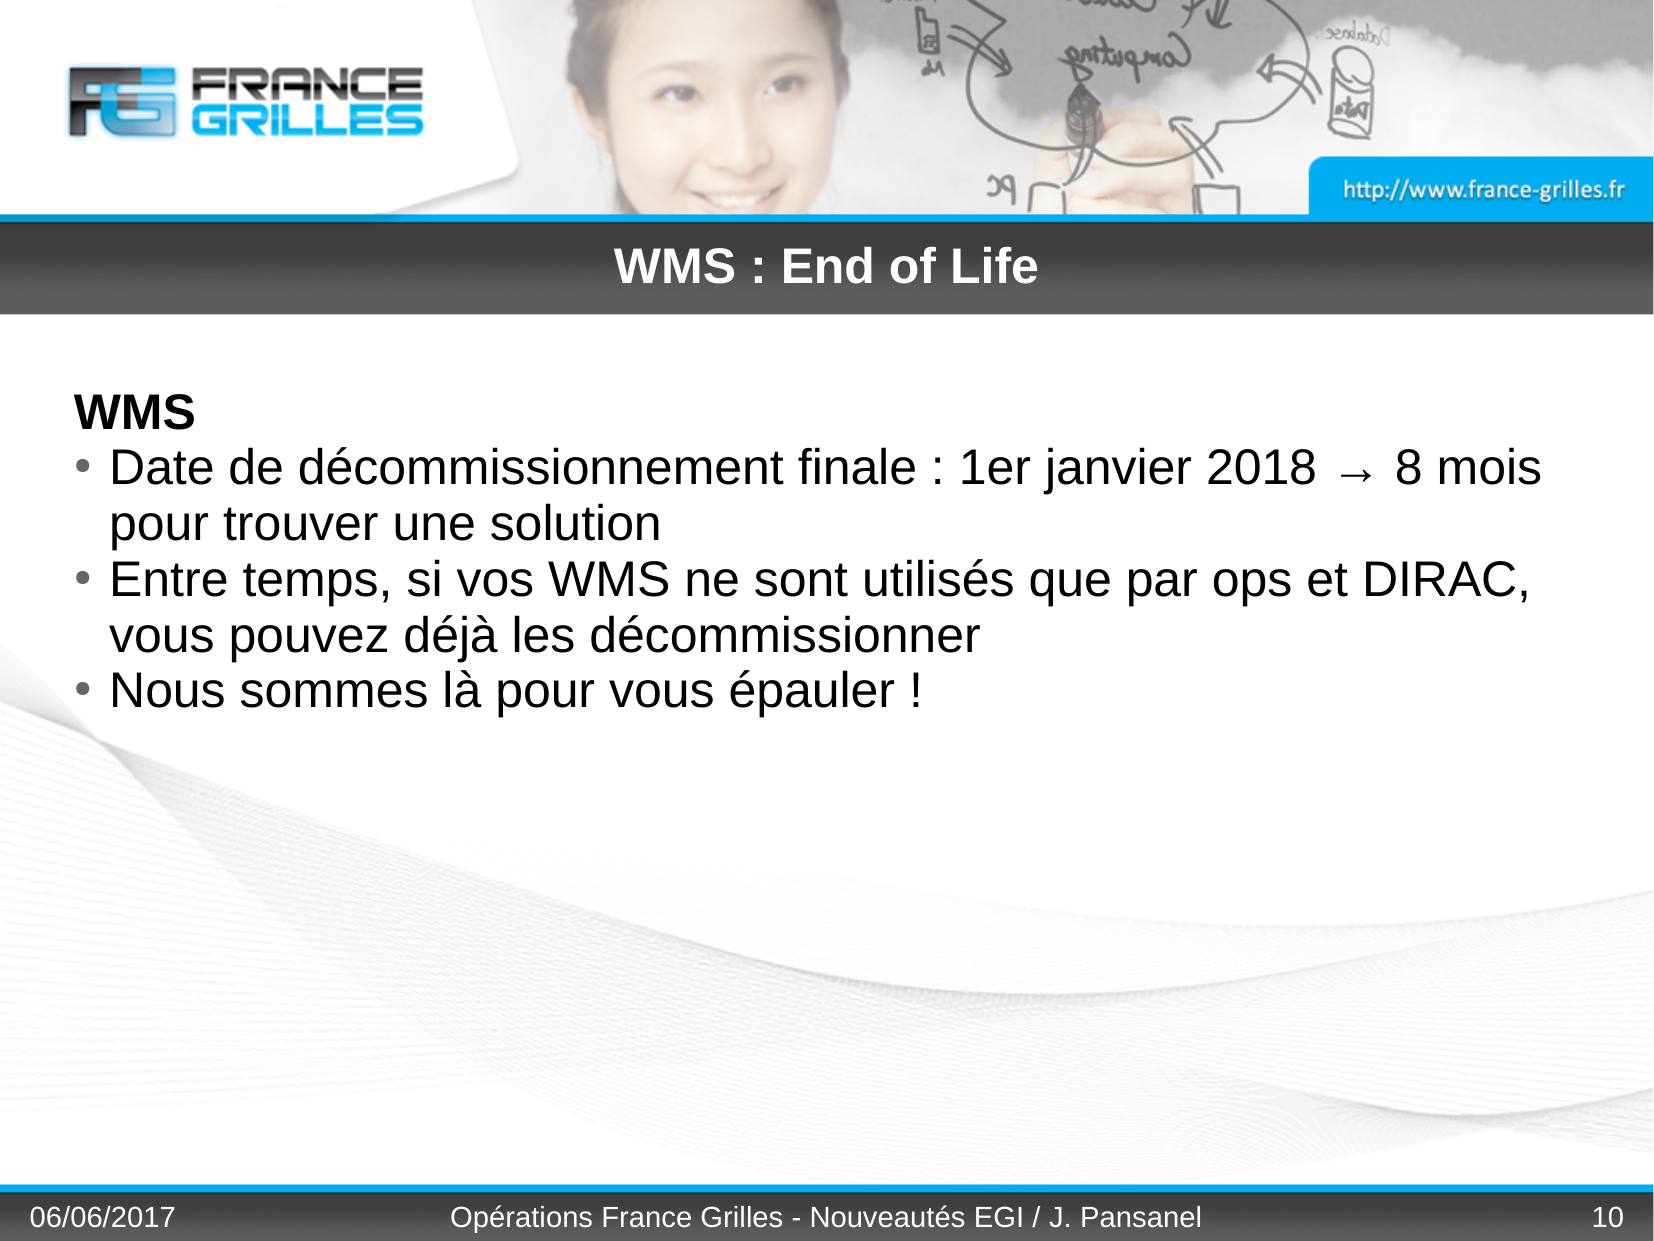

WMS : End of Life
WMS
Date de décommissionnement finale : 1er janvier 2018 → 8 mois pour trouver une solution
Entre temps, si vos WMS ne sont utilisés que par ops et DIRAC, vous pouvez déjà les décommissionner
Nous sommes là pour vous épauler !
06/06/2017
10
Opérations France Grilles - Nouveautés EGI / J. Pansanel